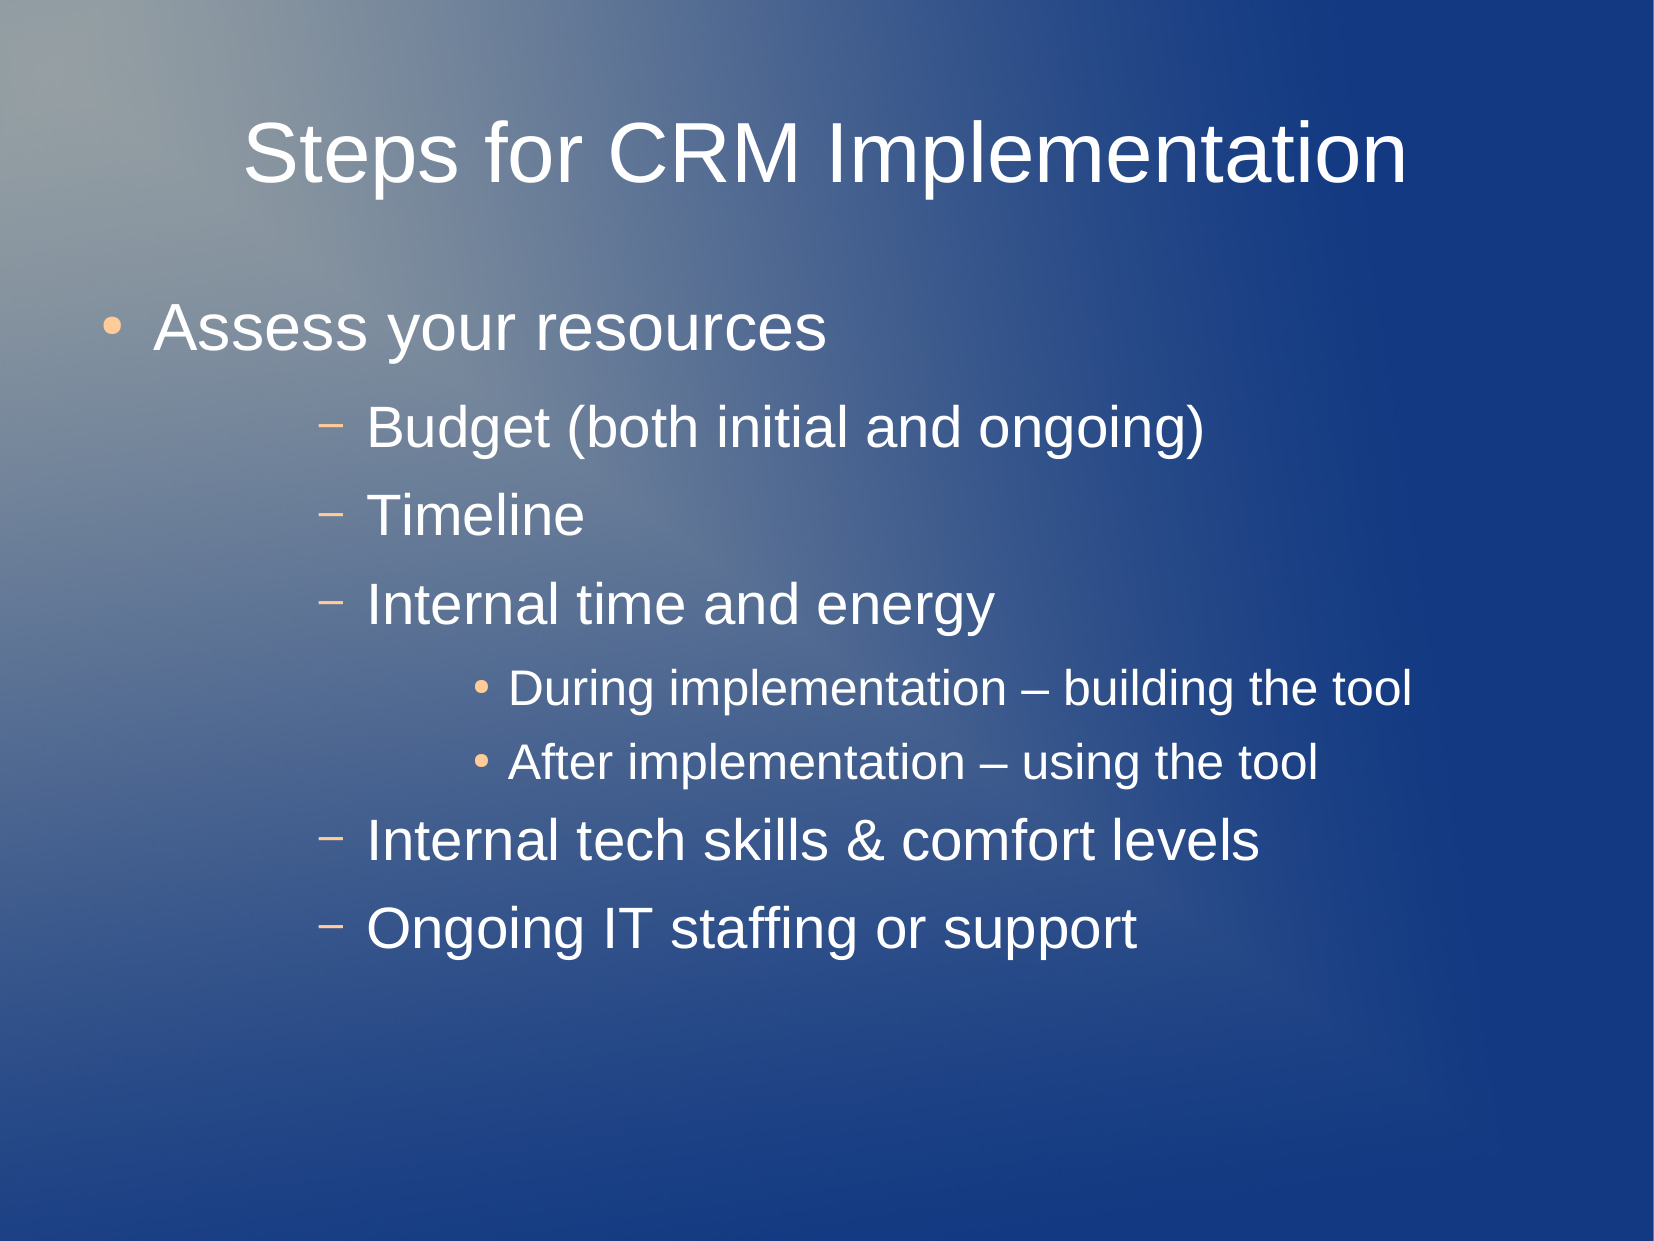

# Steps for CRM Implementation
Assess your resources
Budget (both initial and ongoing)
Timeline
Internal time and energy
During implementation – building the tool
After implementation – using the tool
Internal tech skills & comfort levels
Ongoing IT staffing or support